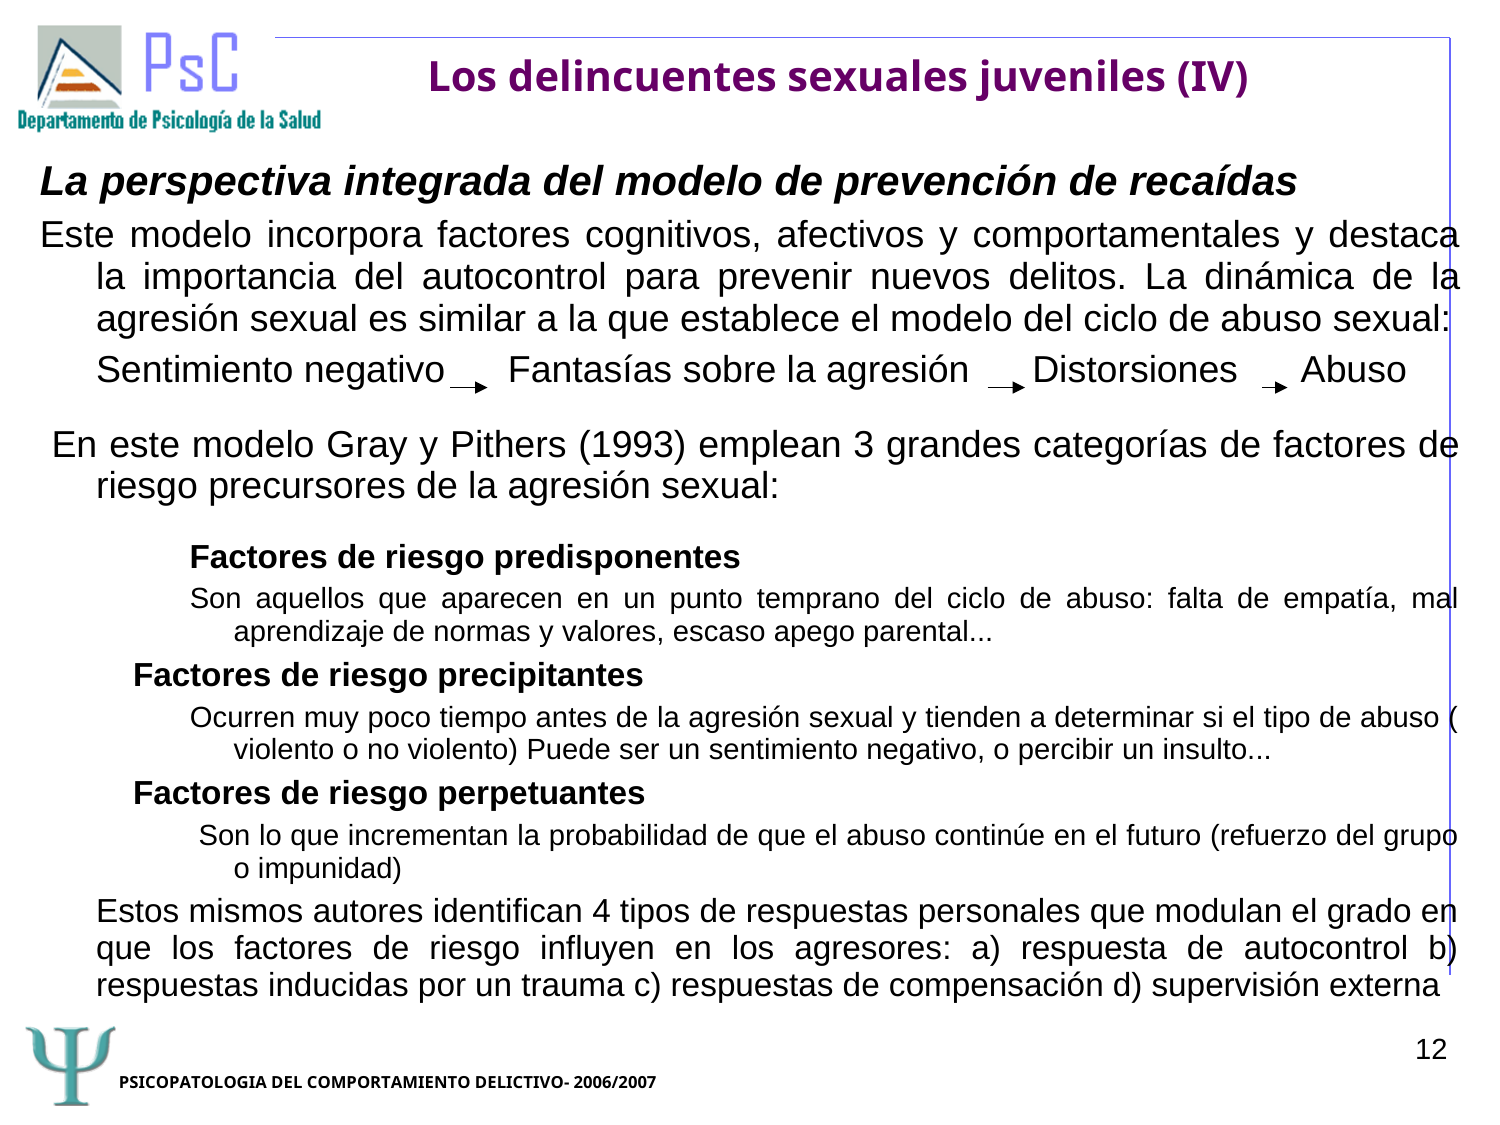

# Los delincuentes sexuales juveniles (IV)
La perspectiva integrada del modelo de prevención de recaídas
Este modelo incorpora factores cognitivos, afectivos y comportamentales y destaca la importancia del autocontrol para prevenir nuevos delitos. La dinámica de la agresión sexual es similar a la que establece el modelo del ciclo de abuso sexual:
	Sentimiento negativo Fantasías sobre la agresión Distorsiones Abuso
 En este modelo Gray y Pithers (1993) emplean 3 grandes categorías de factores de riesgo precursores de la agresión sexual:
	Factores de riesgo predisponentes
Son aquellos que aparecen en un punto temprano del ciclo de abuso: falta de empatía, mal aprendizaje de normas y valores, escaso apego parental...
 Factores de riesgo precipitantes
Ocurren muy poco tiempo antes de la agresión sexual y tienden a determinar si el tipo de abuso ( violento o no violento) Puede ser un sentimiento negativo, o percibir un insulto...
 Factores de riesgo perpetuantes
 Son lo que incrementan la probabilidad de que el abuso continúe en el futuro (refuerzo del grupo o impunidad)
	Estos mismos autores identifican 4 tipos de respuestas personales que modulan el grado en que los factores de riesgo influyen en los agresores: a) respuesta de autocontrol b) respuestas inducidas por un trauma c) respuestas de compensación d) supervisión externa
12